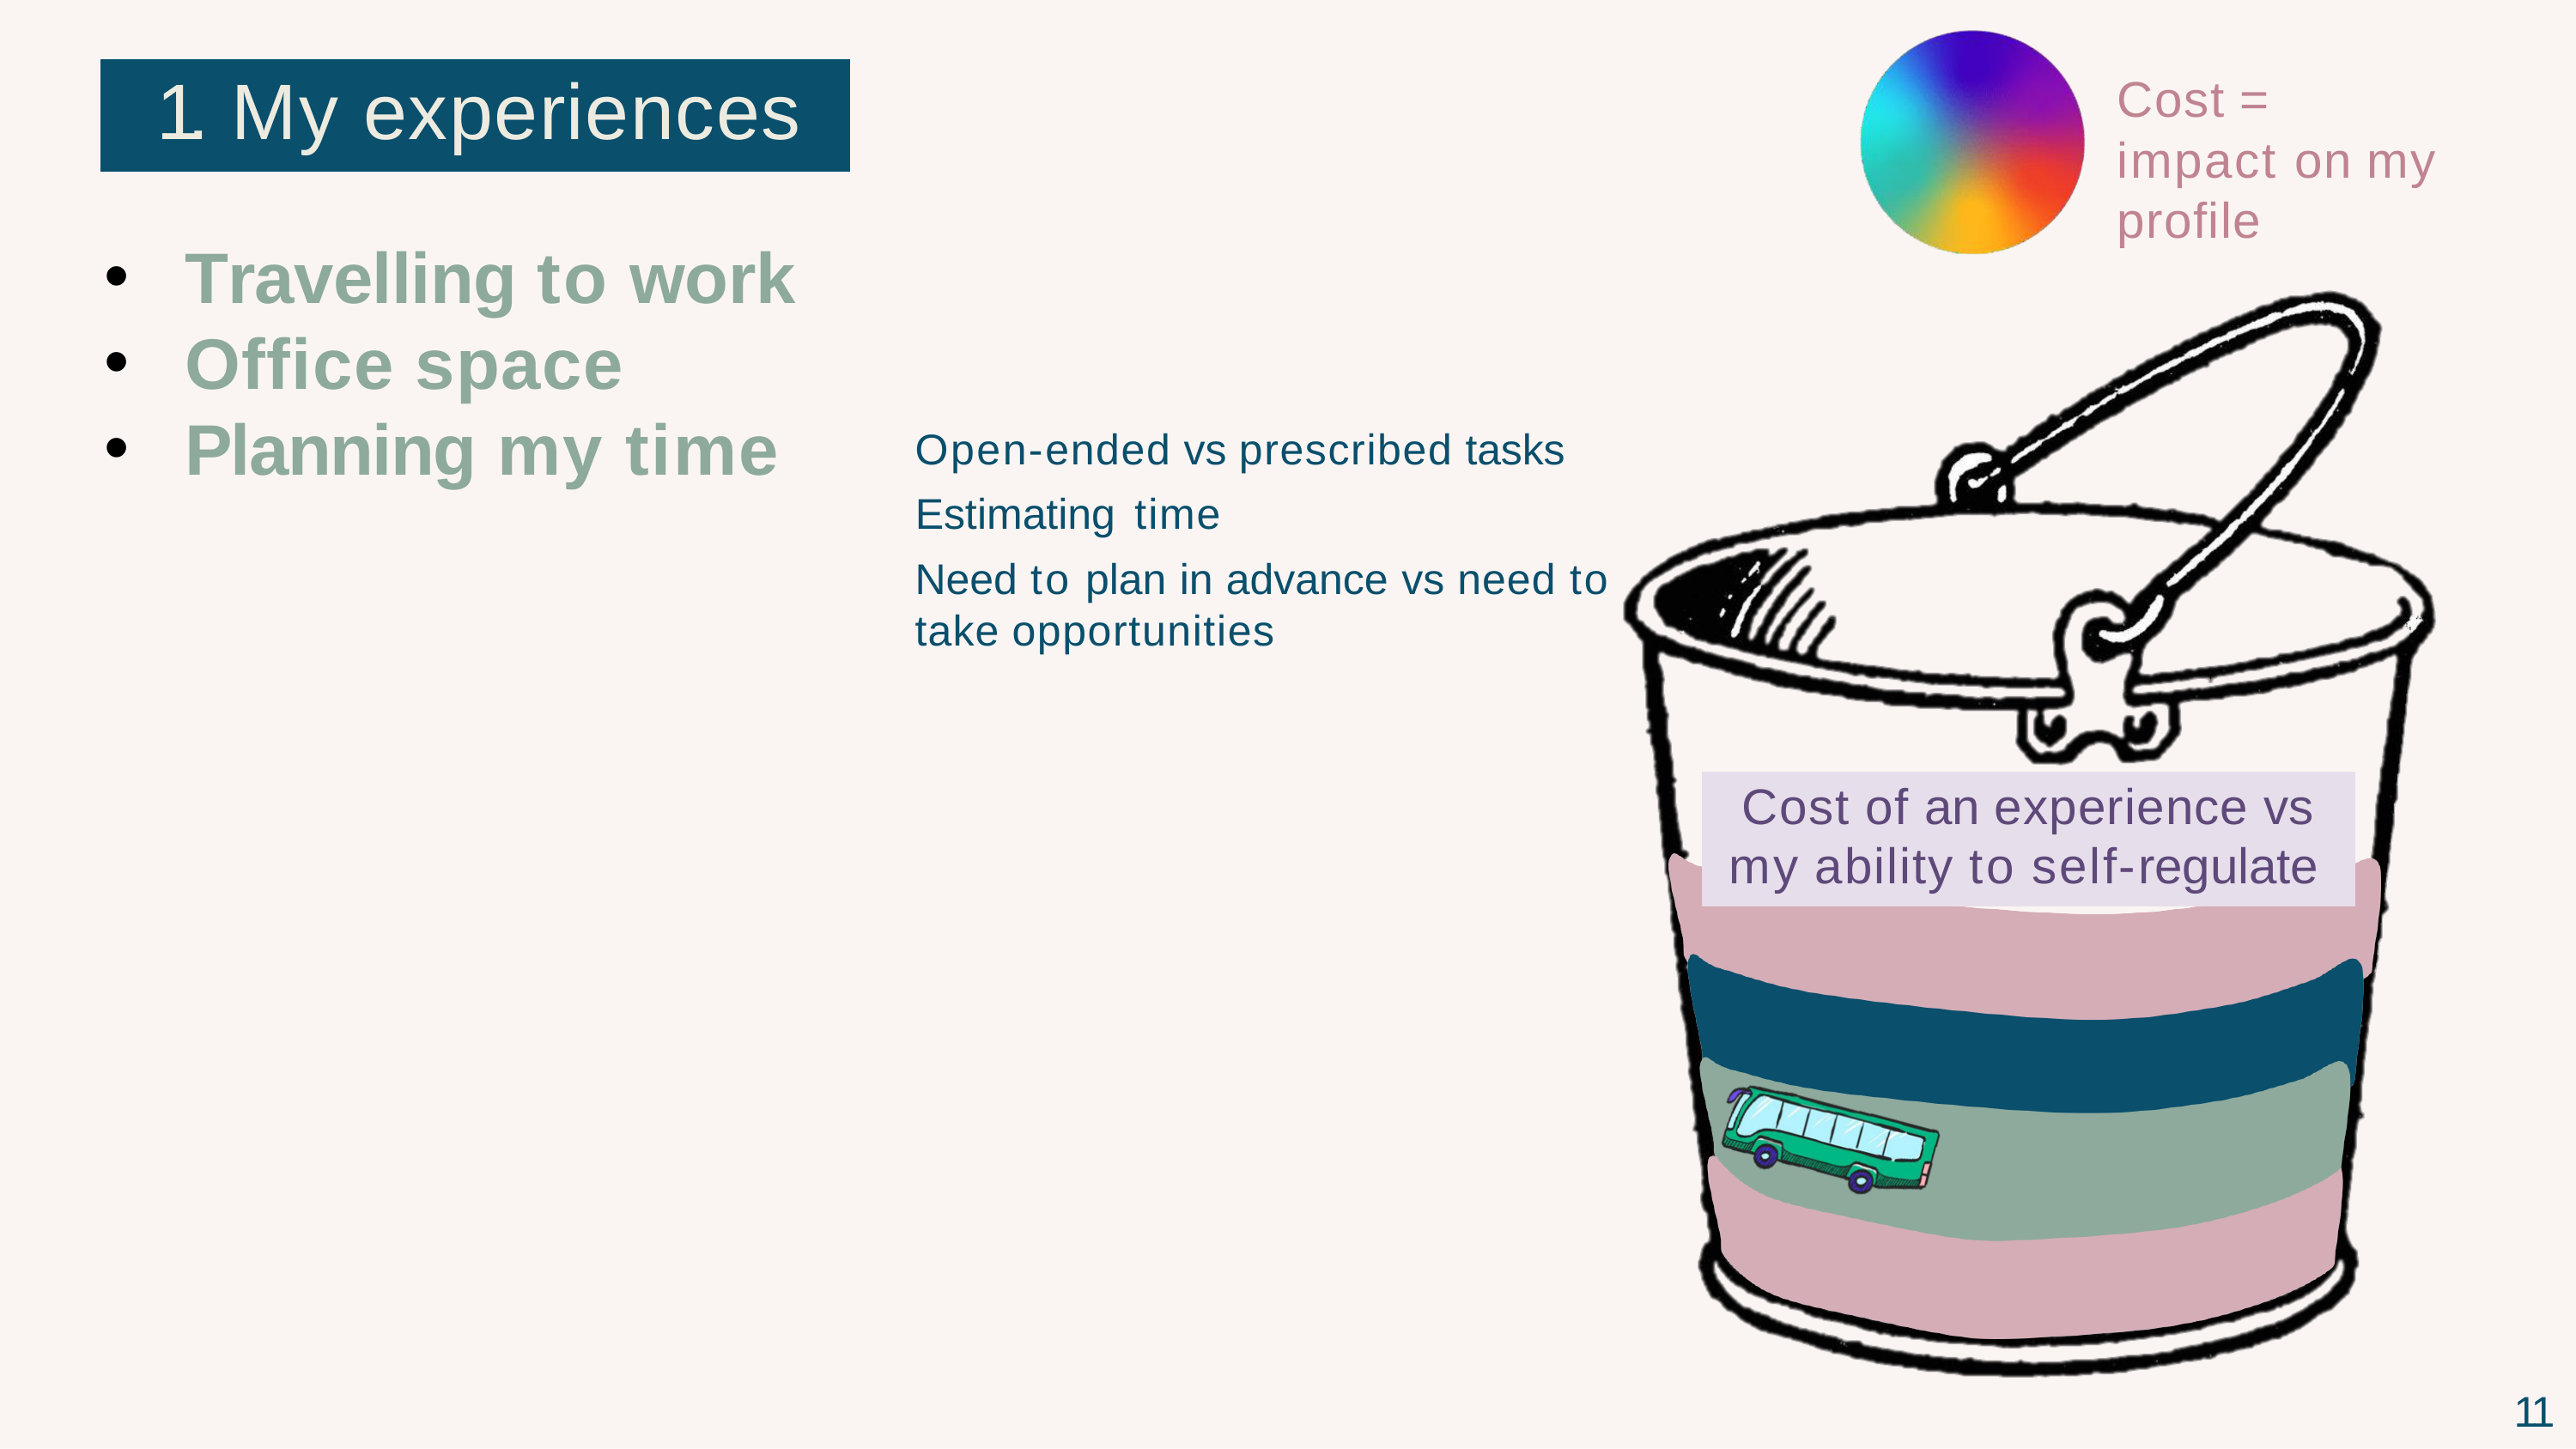

# 1. My experiences
Cost = impact on my profile
Travelling to work
Office space
Planning my time
Open-ended vs prescribed tasks Estimating time
Need to plan in advance vs need to take opportunities
Cost of an experience vs
my ability to self-regulate